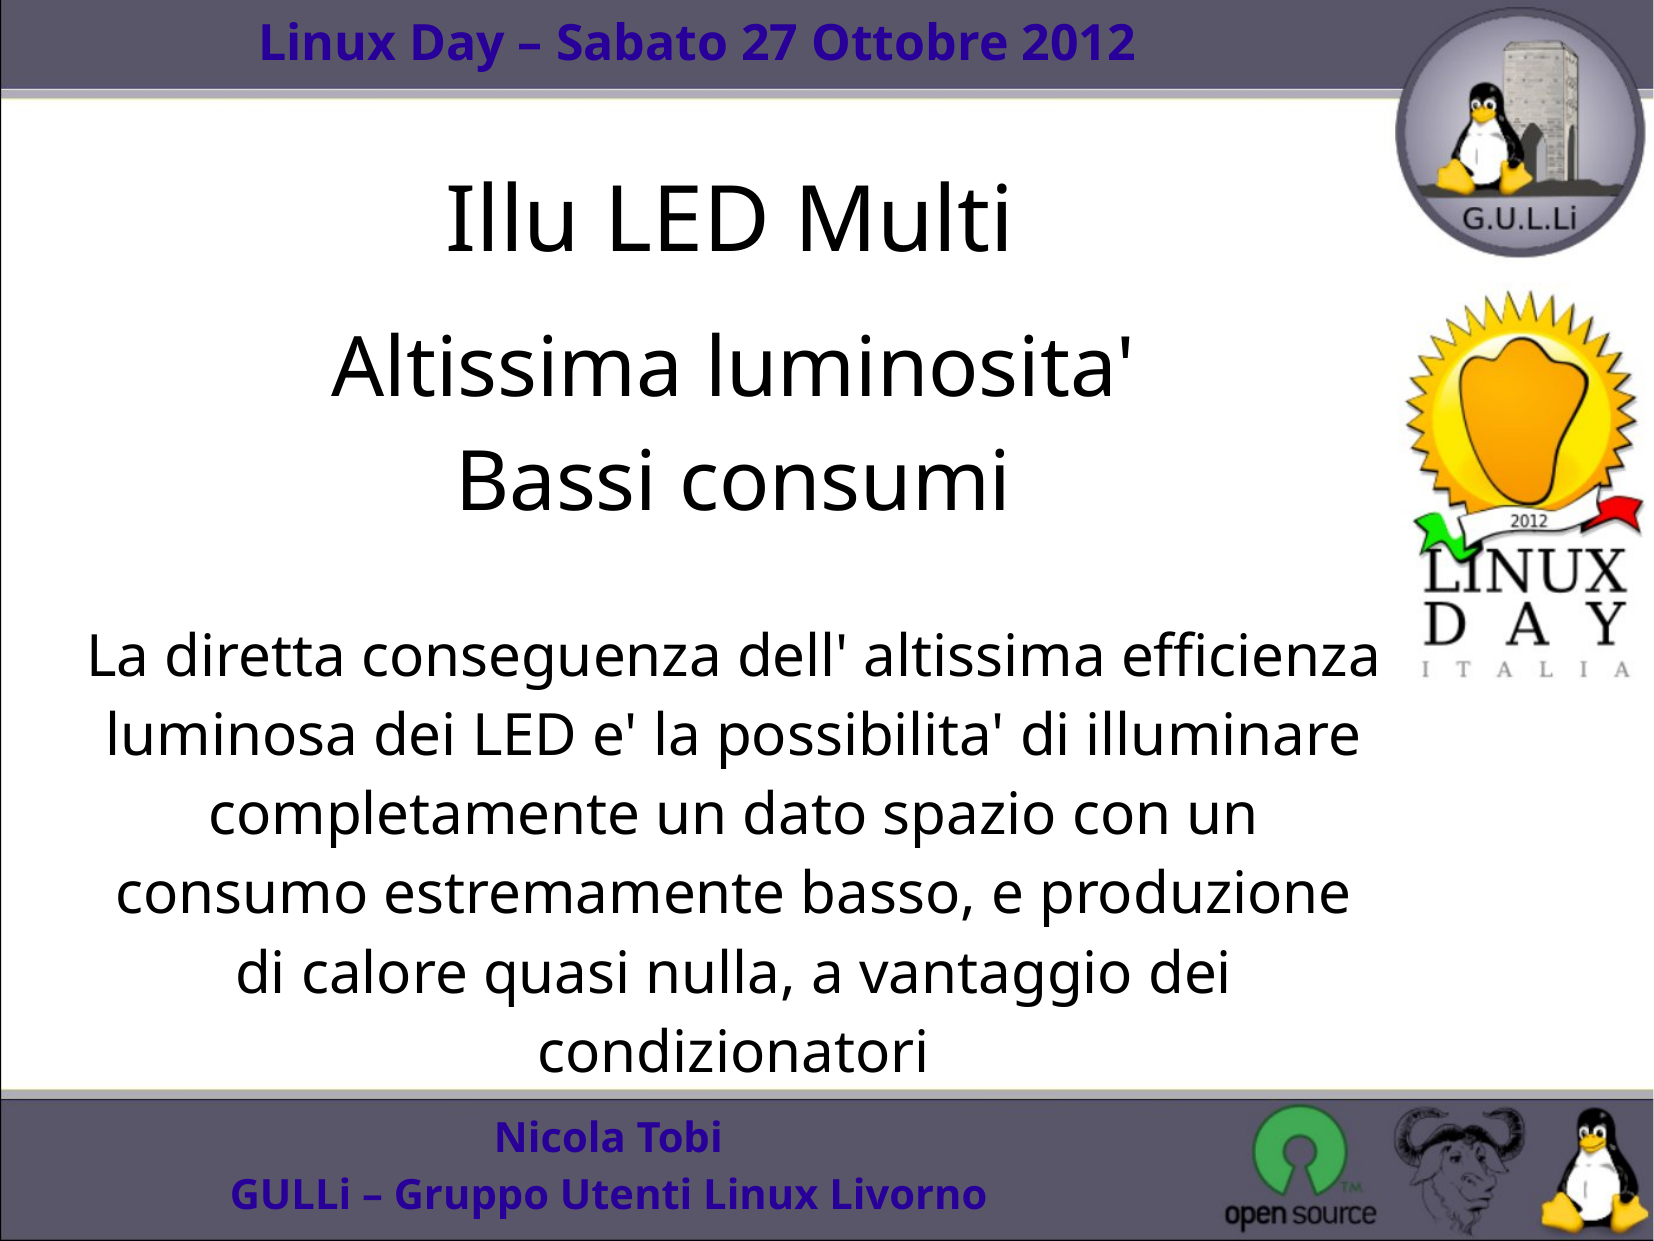

Linux Day – Sabato 27 Ottobre 2012
# Illu LED Multi
Altissima luminosita'
Bassi consumi
La diretta conseguenza dell' altissima efficienza luminosa dei LED e' la possibilita' di illuminare completamente un dato spazio con un consumo estremamente basso, e produzione di calore quasi nulla, a vantaggio dei condizionatori
Nicola Tobi
GULLi – Gruppo Utenti Linux Livorno